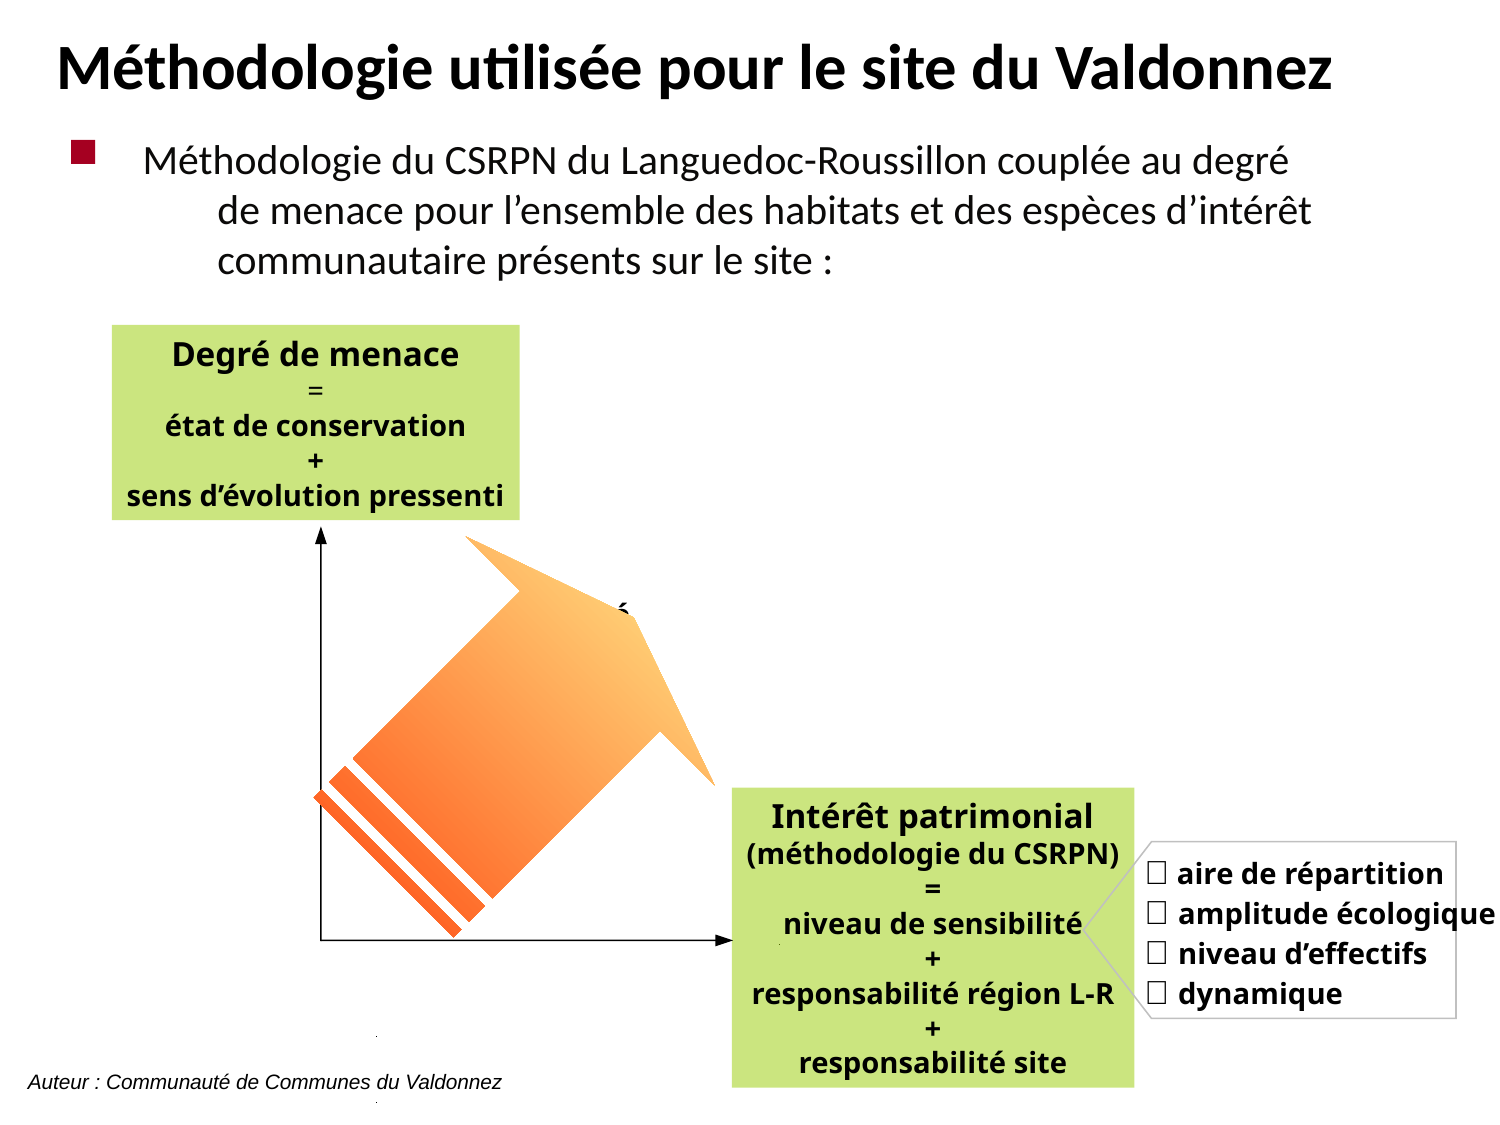

Méthodologie utilisée pour le site du Valdonnez
Méthodologie du CSRPN du Languedoc-Roussillon couplée au degré
de menace pour l’ensemble des habitats et des espèces d’intérêt communautaire présents sur le site :
Degré de menace
=
état de conservation
+
sens d’évolution pressenti
Intérêt patrimonial
(méthodologie du CSRPN)
=
niveau de sensibilité
+
responsabilité région L-R
+
responsabilité site
 aire de répartition
 amplitude écologique
 niveau d’effectifs
 dynamique
Priorité
croissante
Auteur : Communauté de Communes du Valdonnez